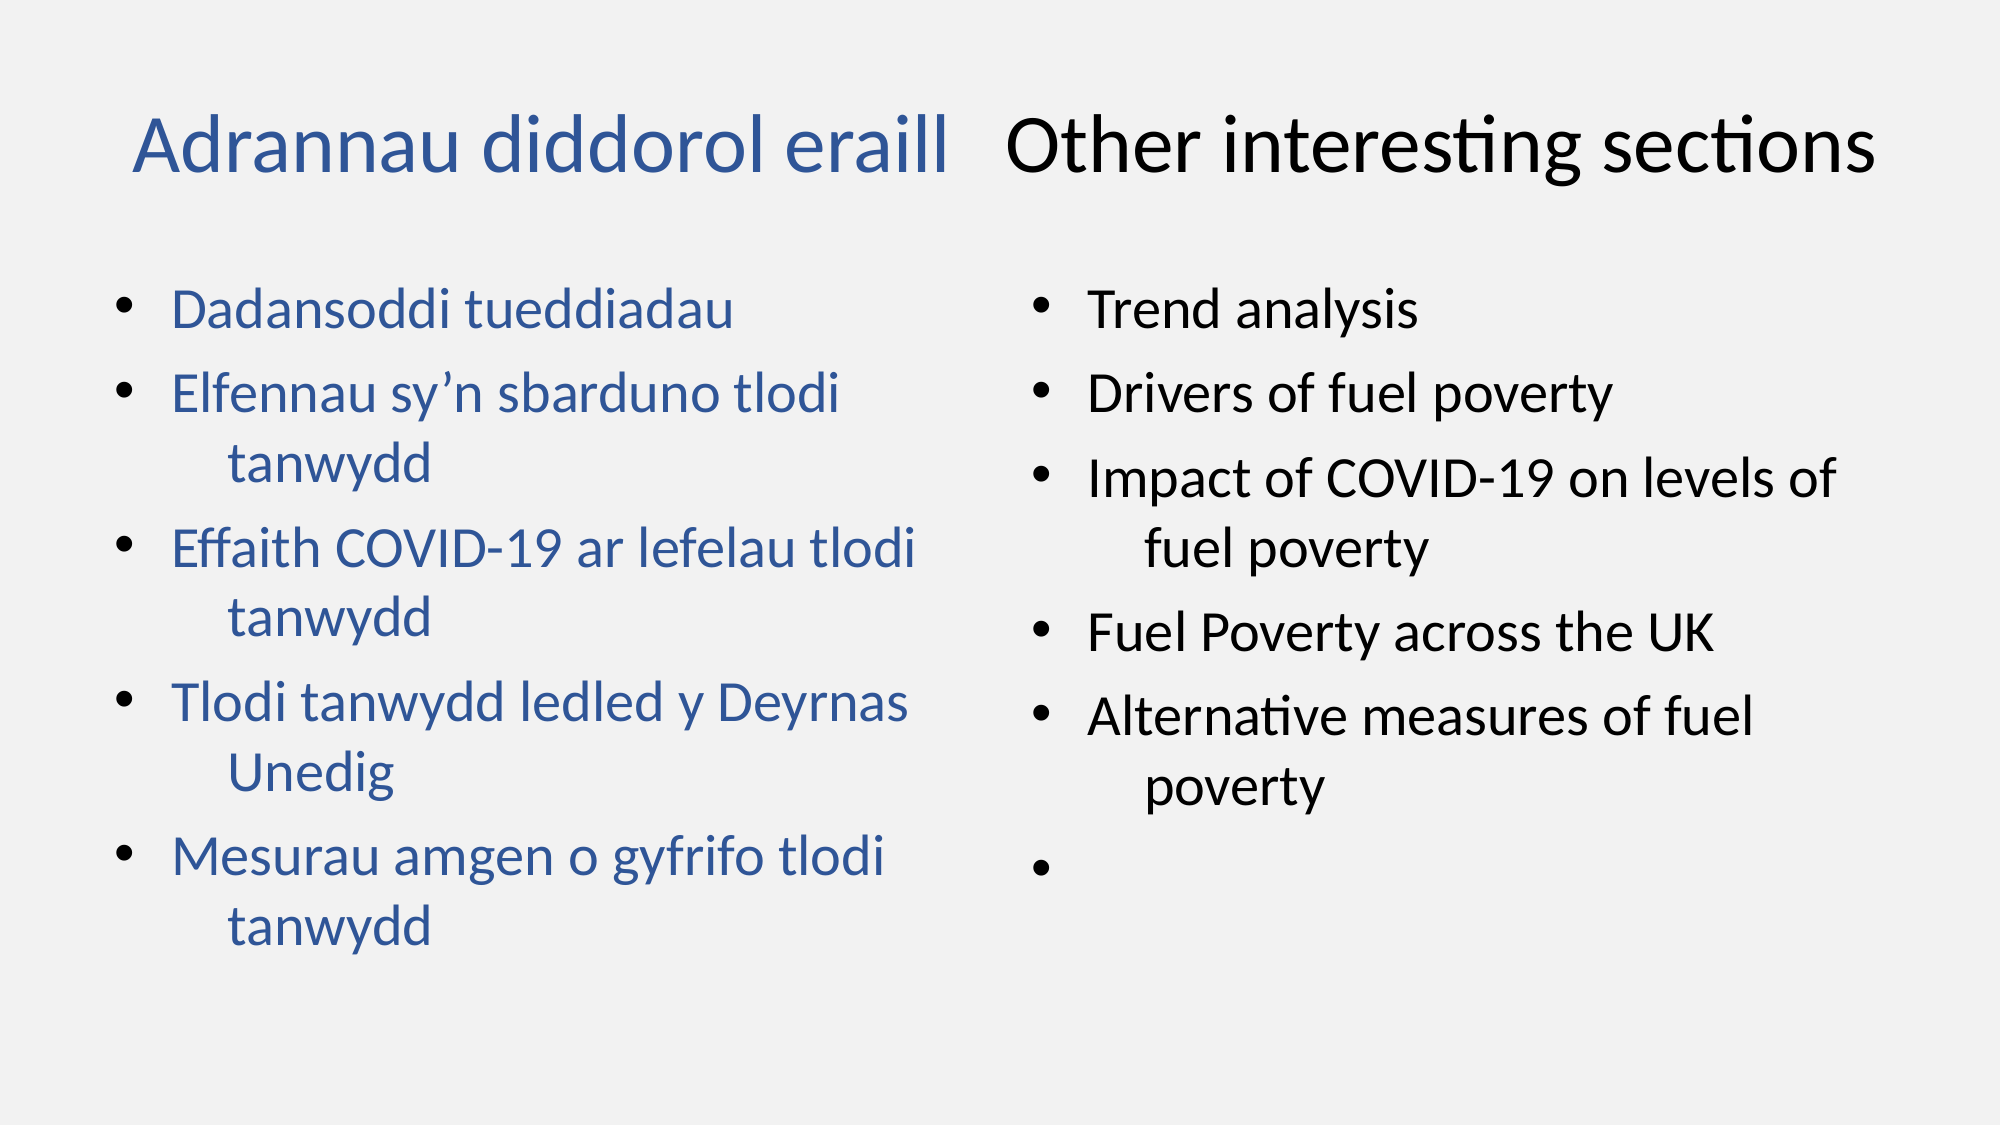

Adrannau diddorol eraill
Other interesting sections
Dadansoddi tueddiadau
Elfennau sy’n sbarduno tlodi tanwydd
Effaith COVID-19 ar lefelau tlodi tanwydd
Tlodi tanwydd ledled y Deyrnas Unedig
Mesurau amgen o gyfrifo tlodi tanwydd
# Trend analysis
Drivers of fuel poverty
Impact of COVID-19 on levels of fuel poverty
Fuel Poverty across the UK
Alternative measures of fuel poverty